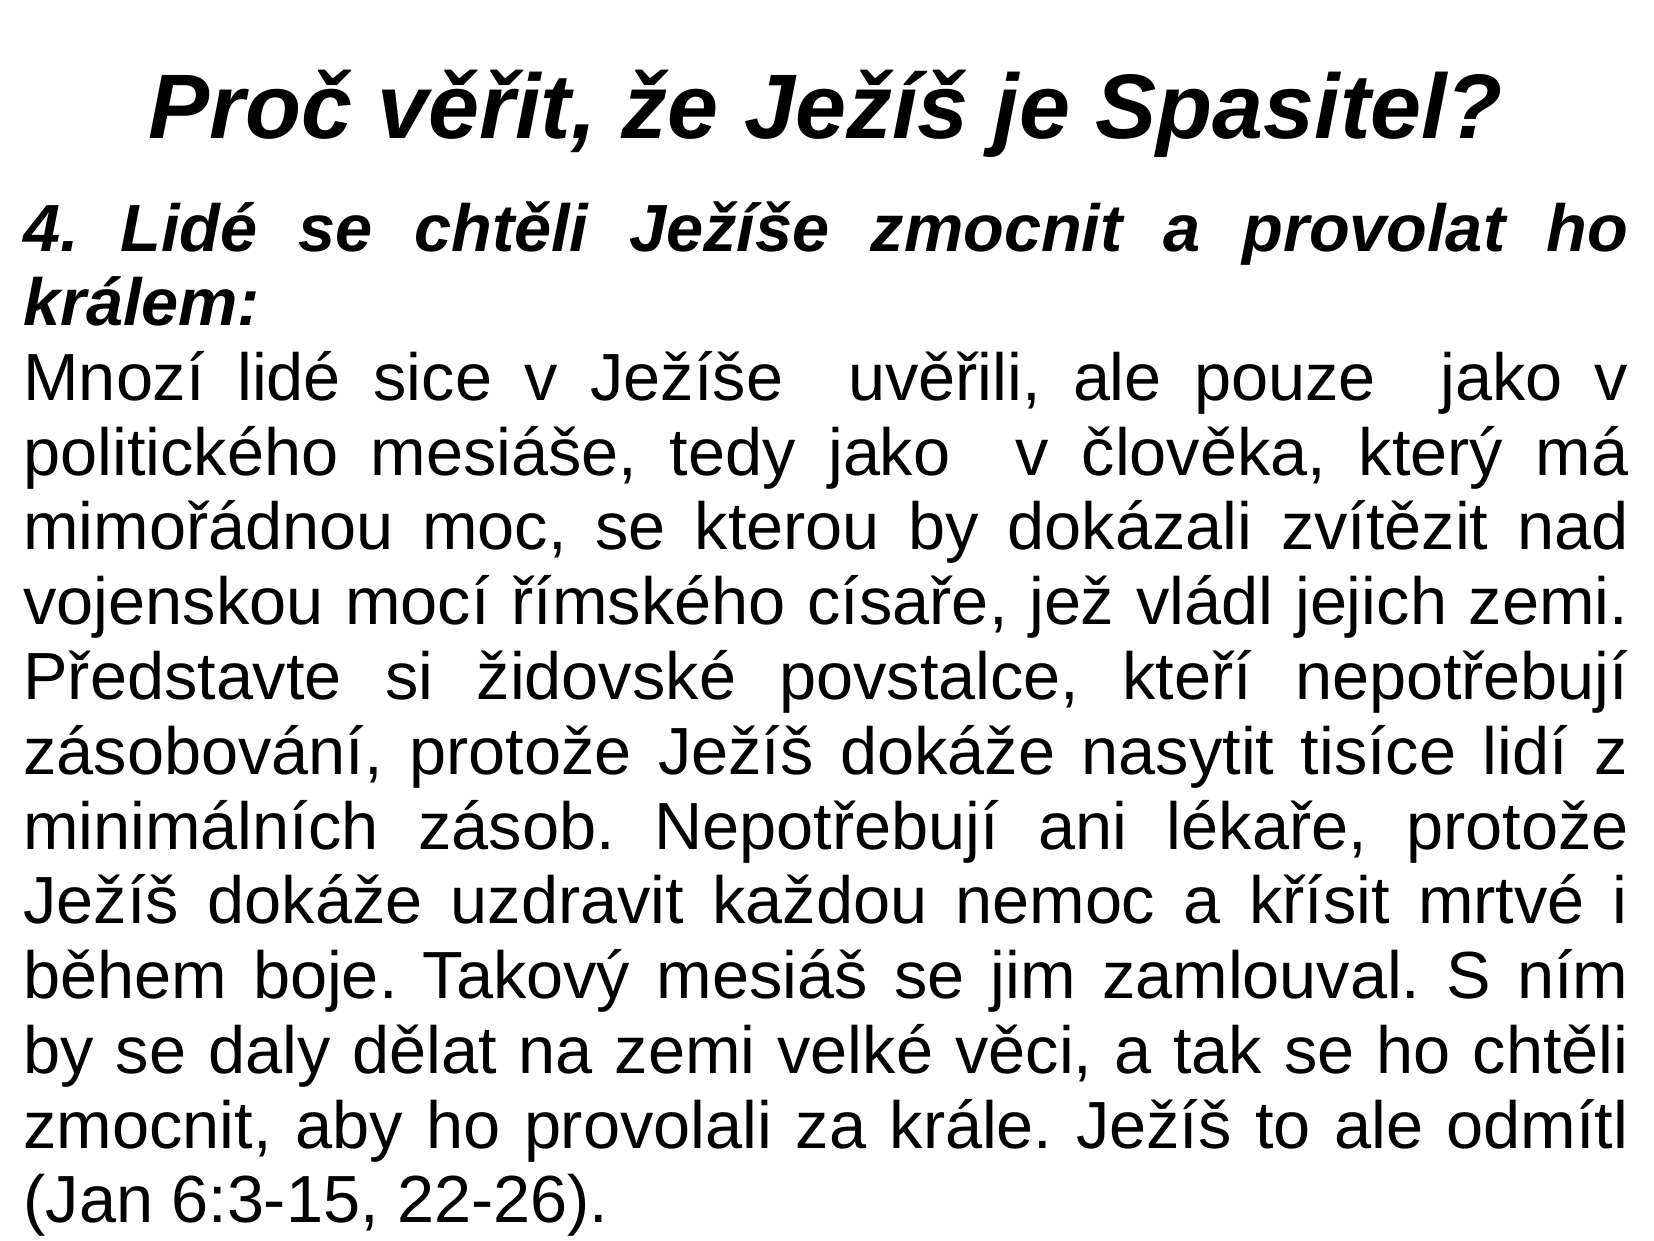

4. Lidé se chtěli Ježíše zmocnit a provolat ho králem:
Mnozí lidé sice v Ježíše uvěřili, ale pouze jako v politického mesiáše, tedy jako v člověka, který má mimořádnou moc, se kterou by dokázali zvítězit nad vojenskou mocí římského císaře, jež vládl jejich zemi. Představte si židovské povstalce, kteří nepotřebují zásobování, protože Ježíš dokáže nasytit tisíce lidí z minimálních zásob. Nepotřebují ani lékaře, protože Ježíš dokáže uzdravit každou nemoc a křísit mrtvé i během boje. Takový mesiáš se jim zamlouval. S ním by se daly dělat na zemi velké věci, a tak se ho chtěli zmocnit, aby ho provolali za krále. Ježíš to ale odmítl (Jan 6:3-15, 22-26).
# Proč věřit, že Ježíš je Spasitel?